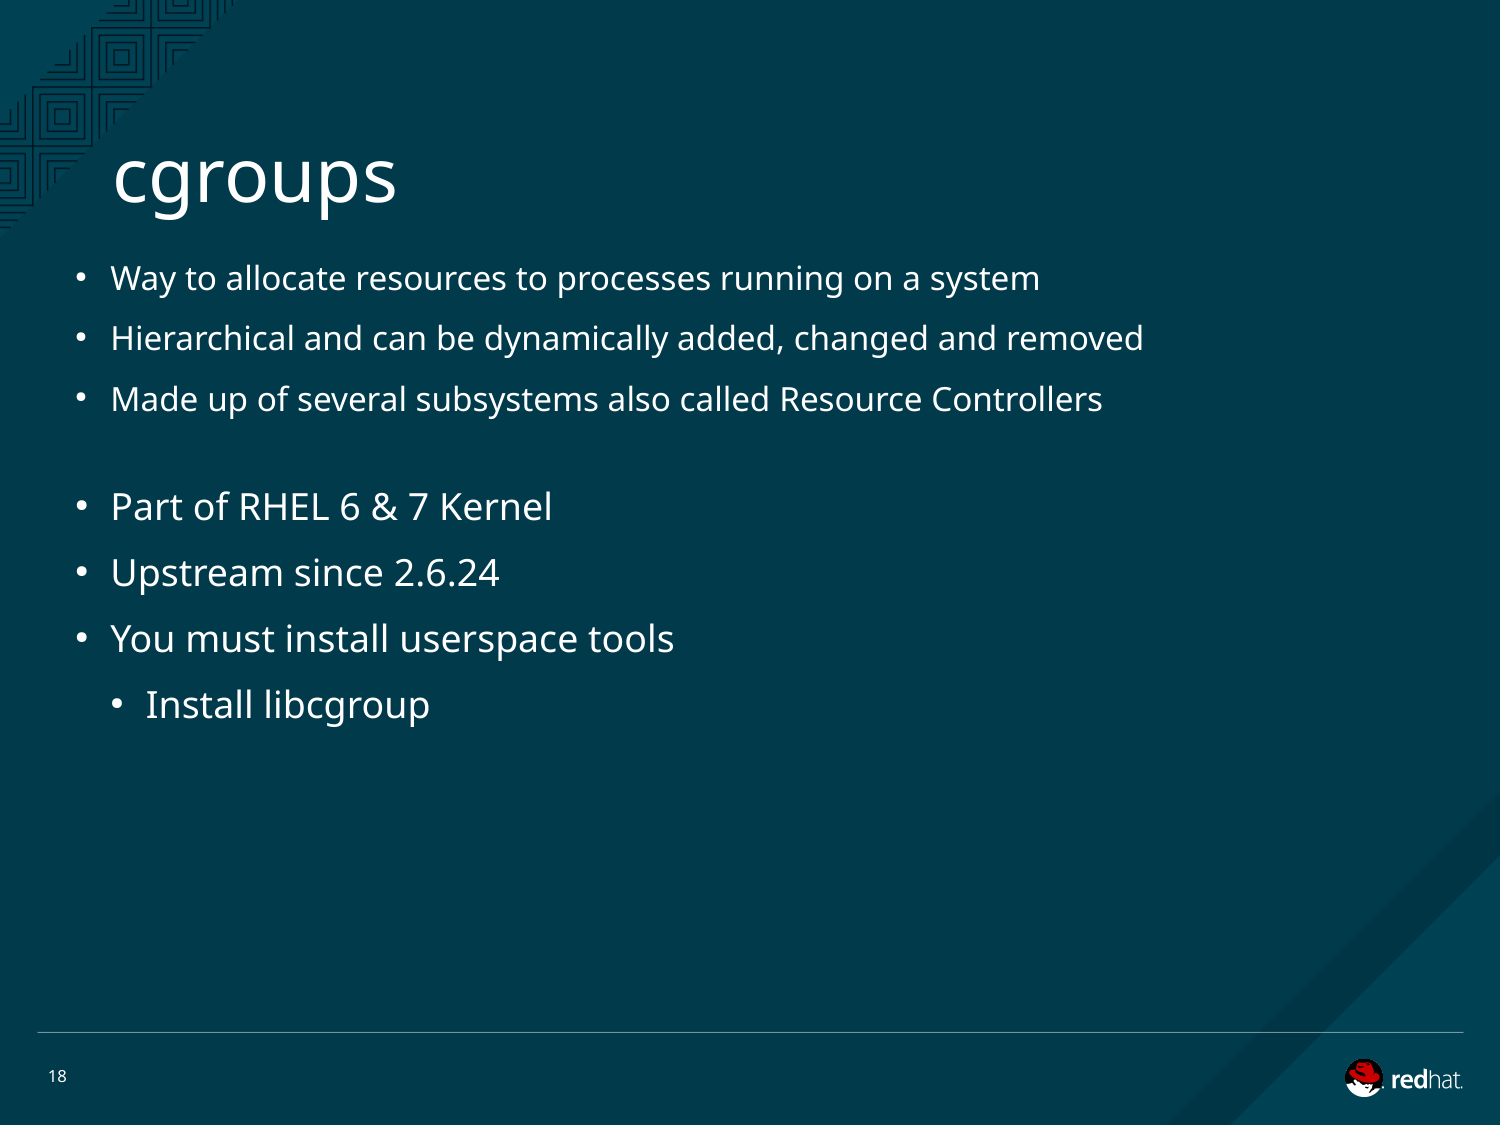

# cgroups
Way to allocate resources to processes running on a system
Hierarchical and can be dynamically added, changed and removed
Made up of several subsystems also called Resource Controllers
Part of RHEL 6 & 7 Kernel
Upstream since 2.6.24
You must install userspace tools
Install libcgroup
18